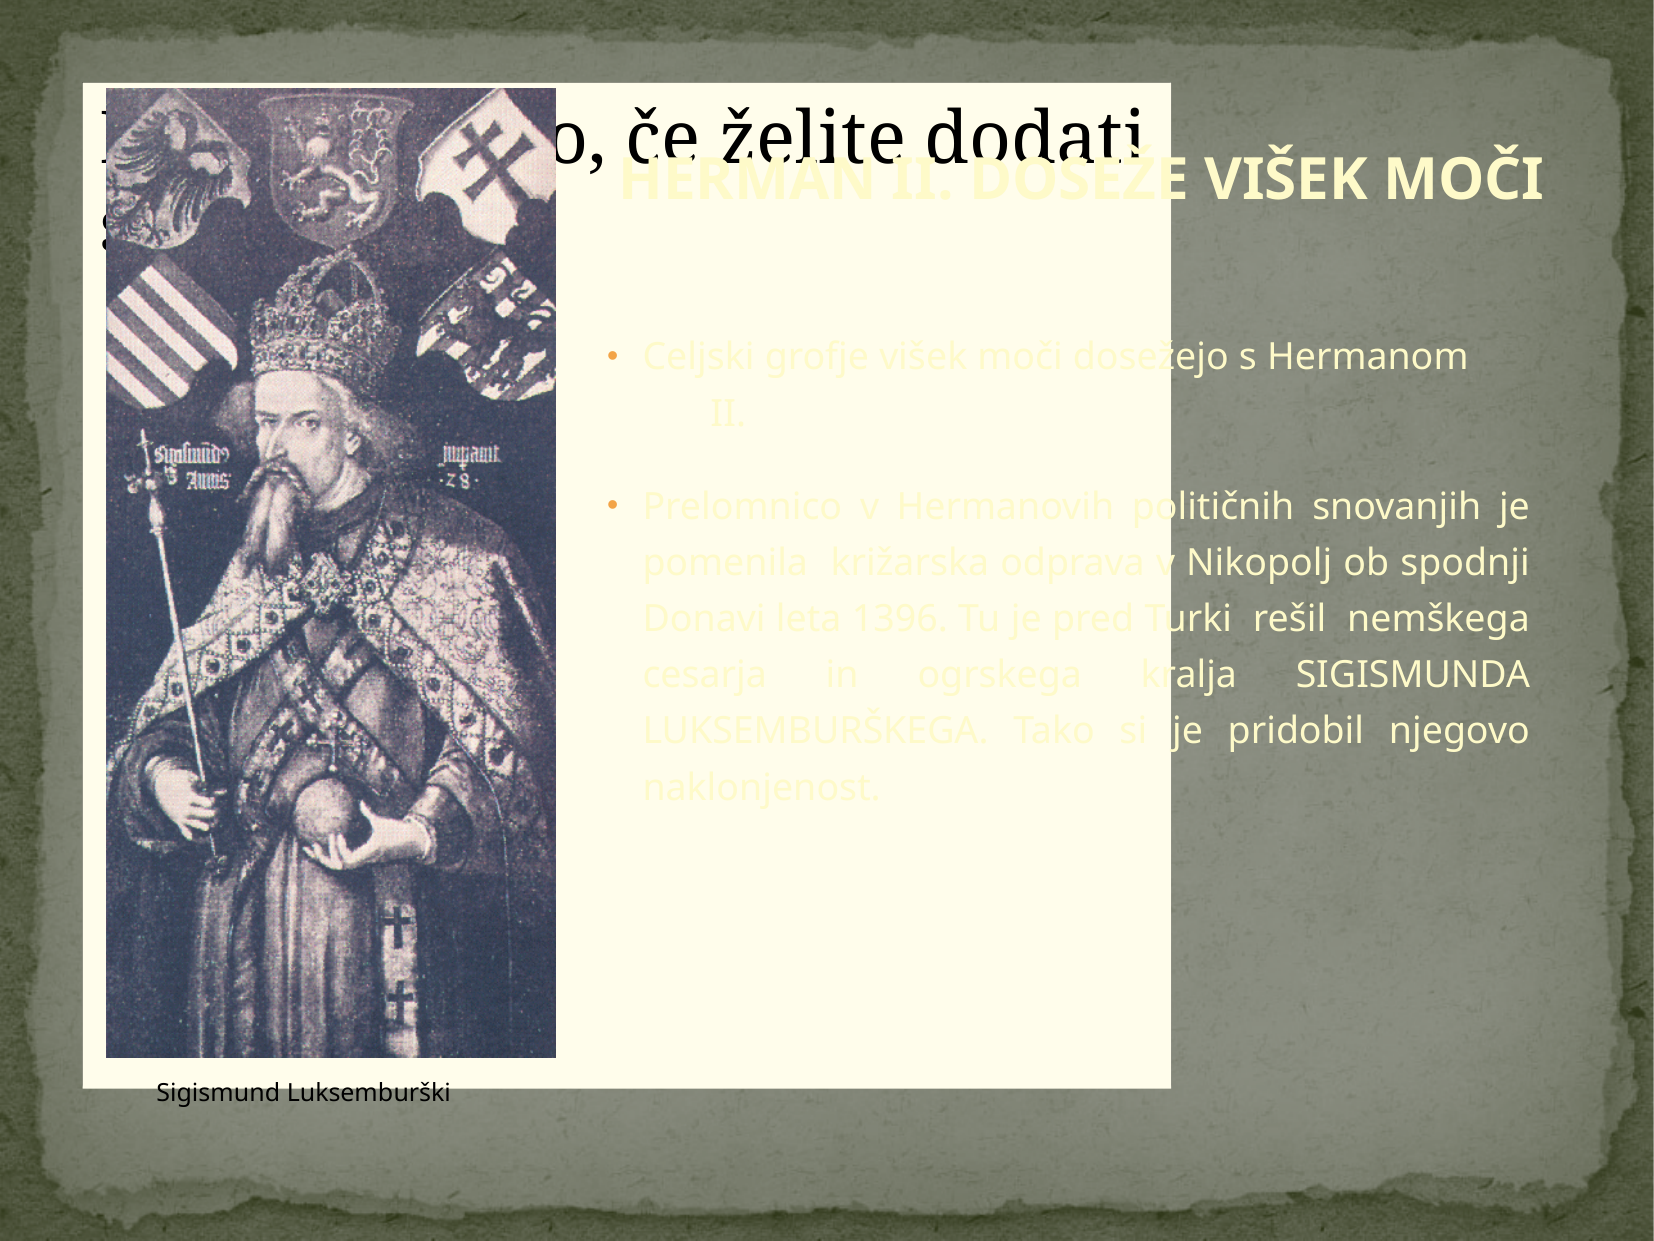

HERMAN II. DOSEŽE VIŠEK MOČI
Celjski grofje višek moči dosežejo s Hermanom II.
Prelomnico v Hermanovih političnih snovanjih je pomenila križarska odprava v Nikopolj ob spodnji Donavi leta 1396. Tu je pred Turki rešil nemškega cesarja in ogrskega kralja SIGISMUNDA LUKSEMBURŠKEGA. Tako si je pridobil njegovo naklonjenost.
Sigismund Luksemburški